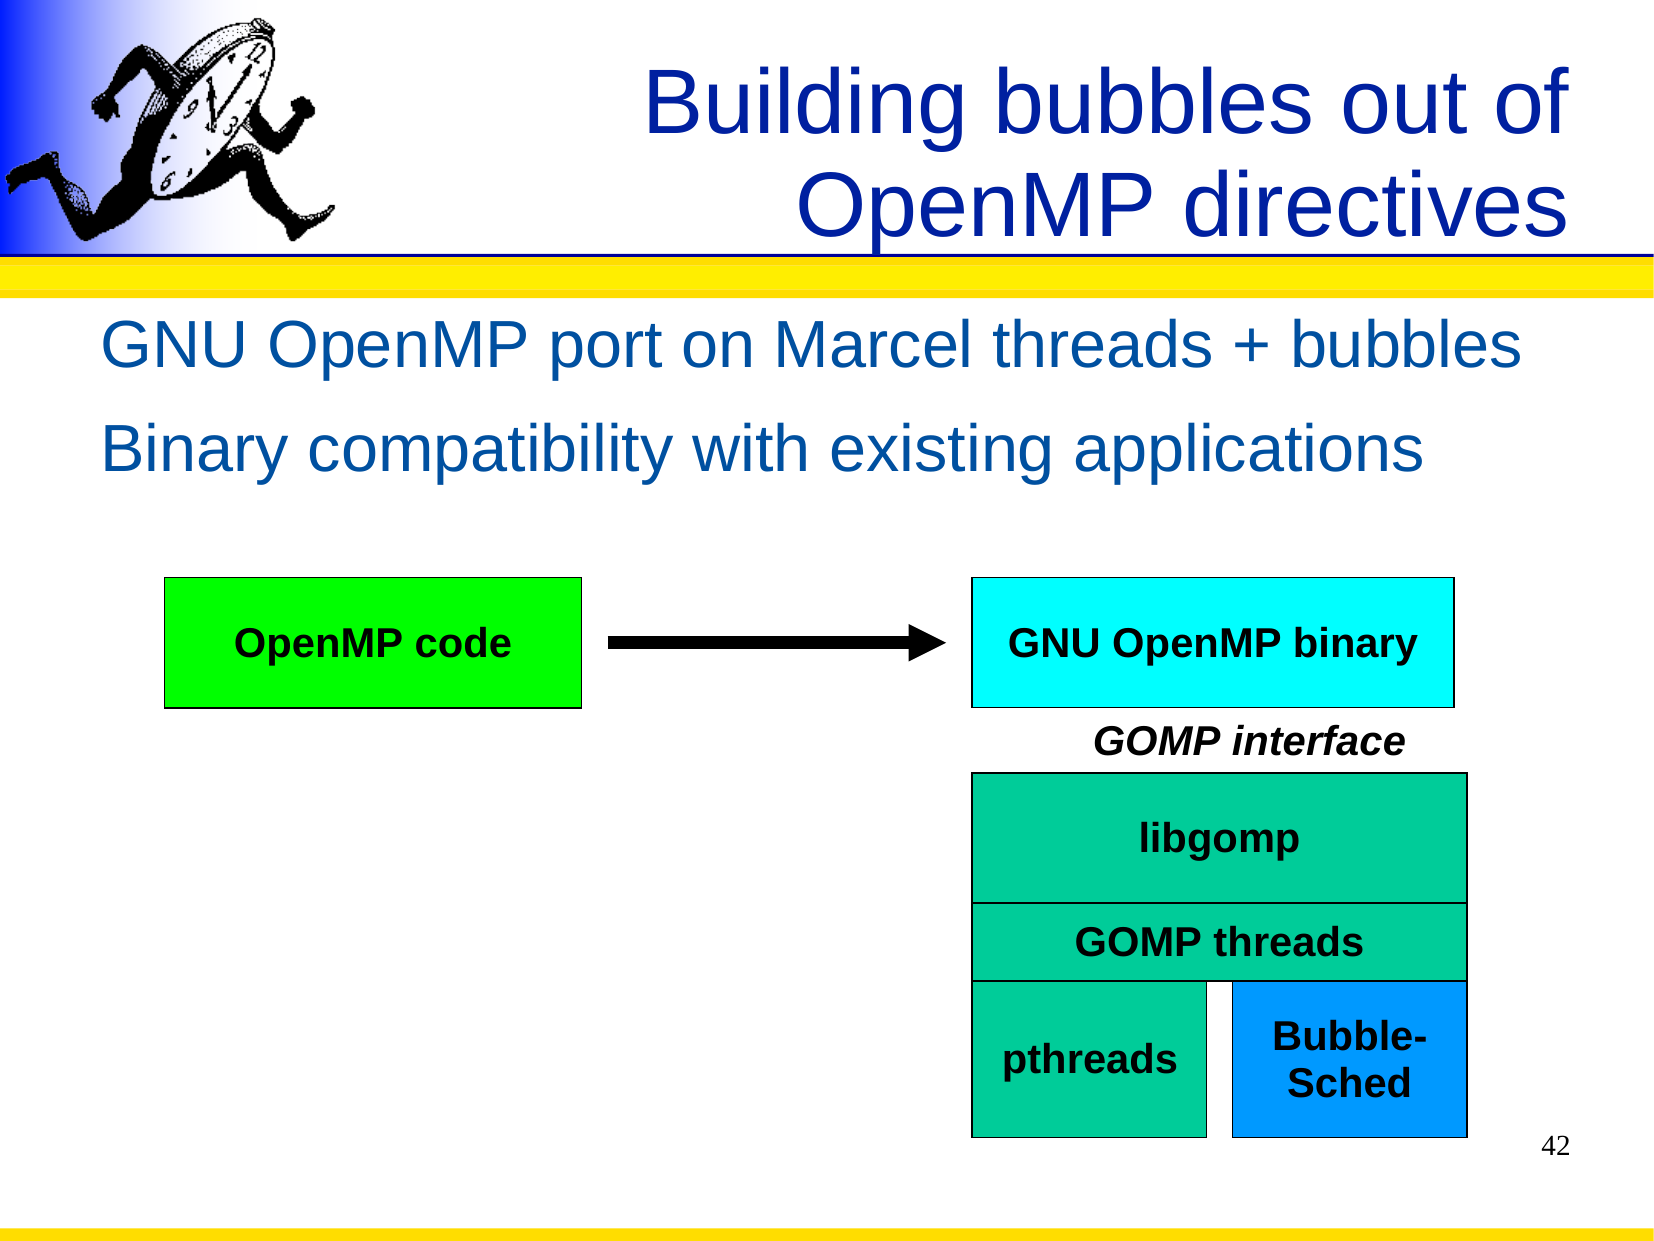

# Building bubbles out of OpenMP directives
GNU OpenMP port on Marcel threads + bubbles
Binary compatibility with existing applications
OpenMP code
GNU OpenMP binary
GOMP interface
libgomp
GOMP threads
pthreads
Bubble-
Sched
42